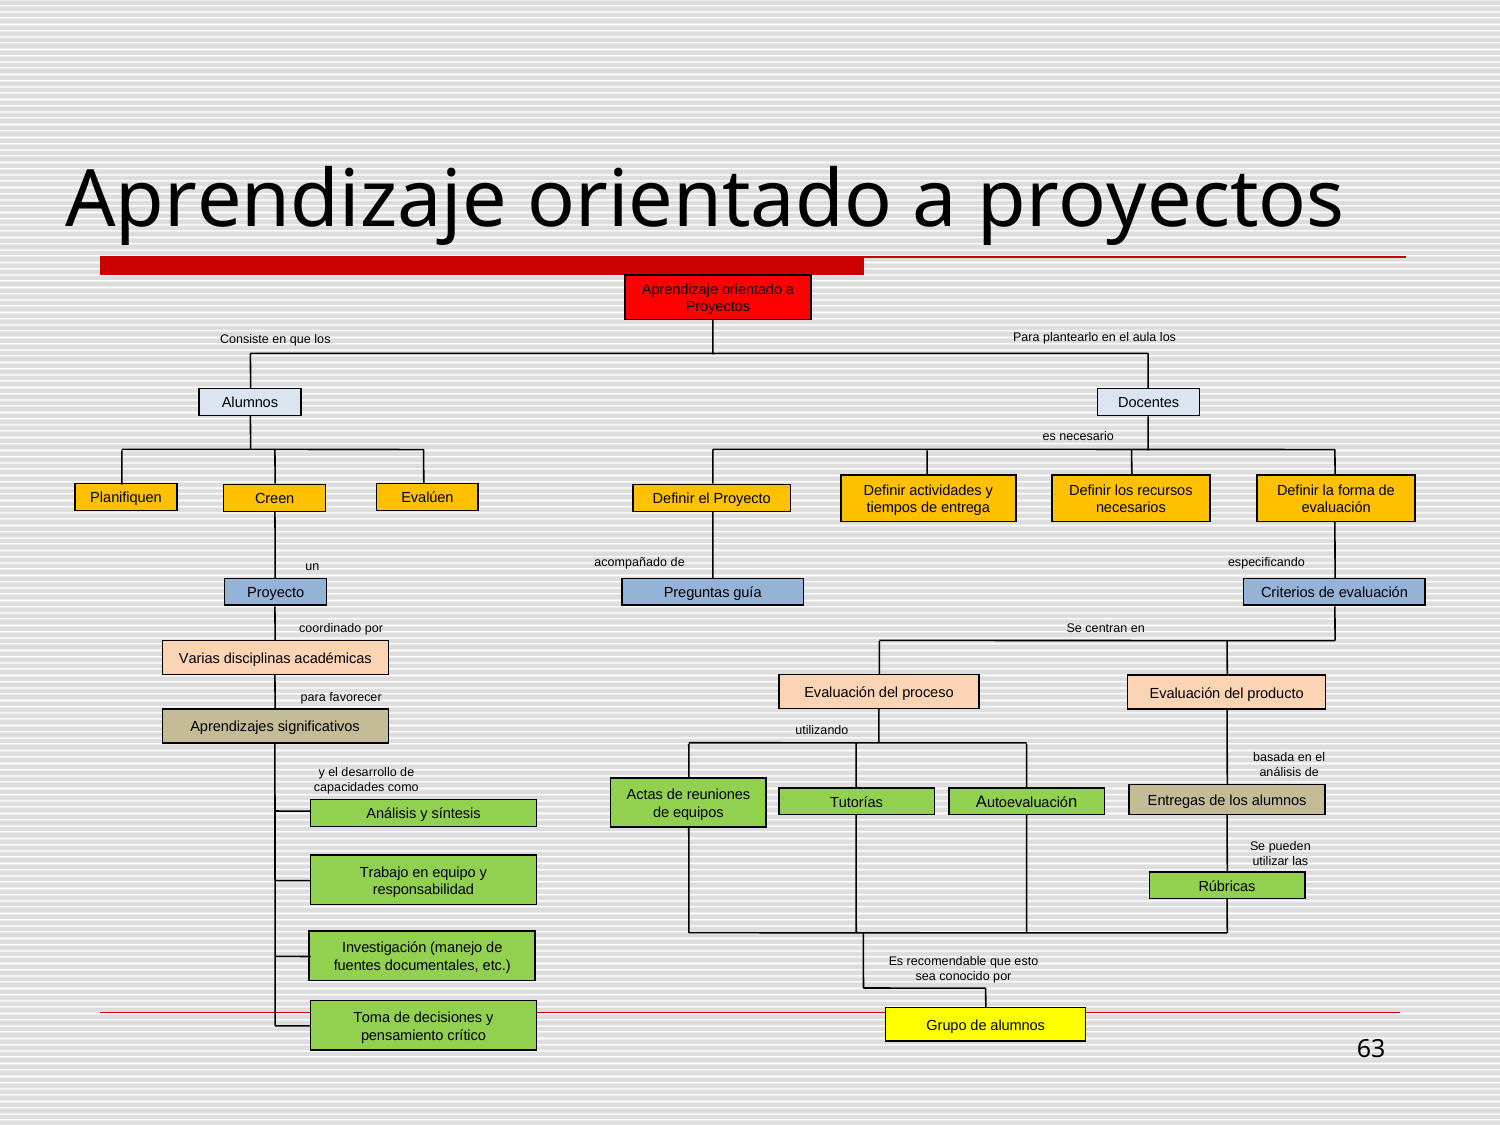

# Aprendizaje orientado a proyectos
Aprendizaje orientado a Proyectos
Consiste en que los
Para plantearlo en el aula los
Alumnos
Docentes
es necesario
Definir los recursos necesarios
Definir la forma de evaluación
Definir actividades y tiempos de entrega
Planifiquen
Evalúen
Creen
Definir el Proyecto
acompañado de
especificando
un
Proyecto
Preguntas guía
Criterios de evaluación
coordinado por
Se centran en
Varias disciplinas académicas
Evaluación del proceso
Evaluación del producto
para favorecer
Aprendizajes significativos
utilizando
basada en el análisis de
y el desarrollo de capacidades como
Actas de reuniones de equipos
Entregas de los alumnos
Tutorías
Autoevaluación
Análisis y síntesis
Se pueden utilizar las
Trabajo en equipo y responsabilidad
Rúbricas
Investigación (manejo de fuentes documentales, etc.)
Es recomendable que esto sea conocido por
Toma de decisiones y pensamiento crítico
Grupo de alumnos